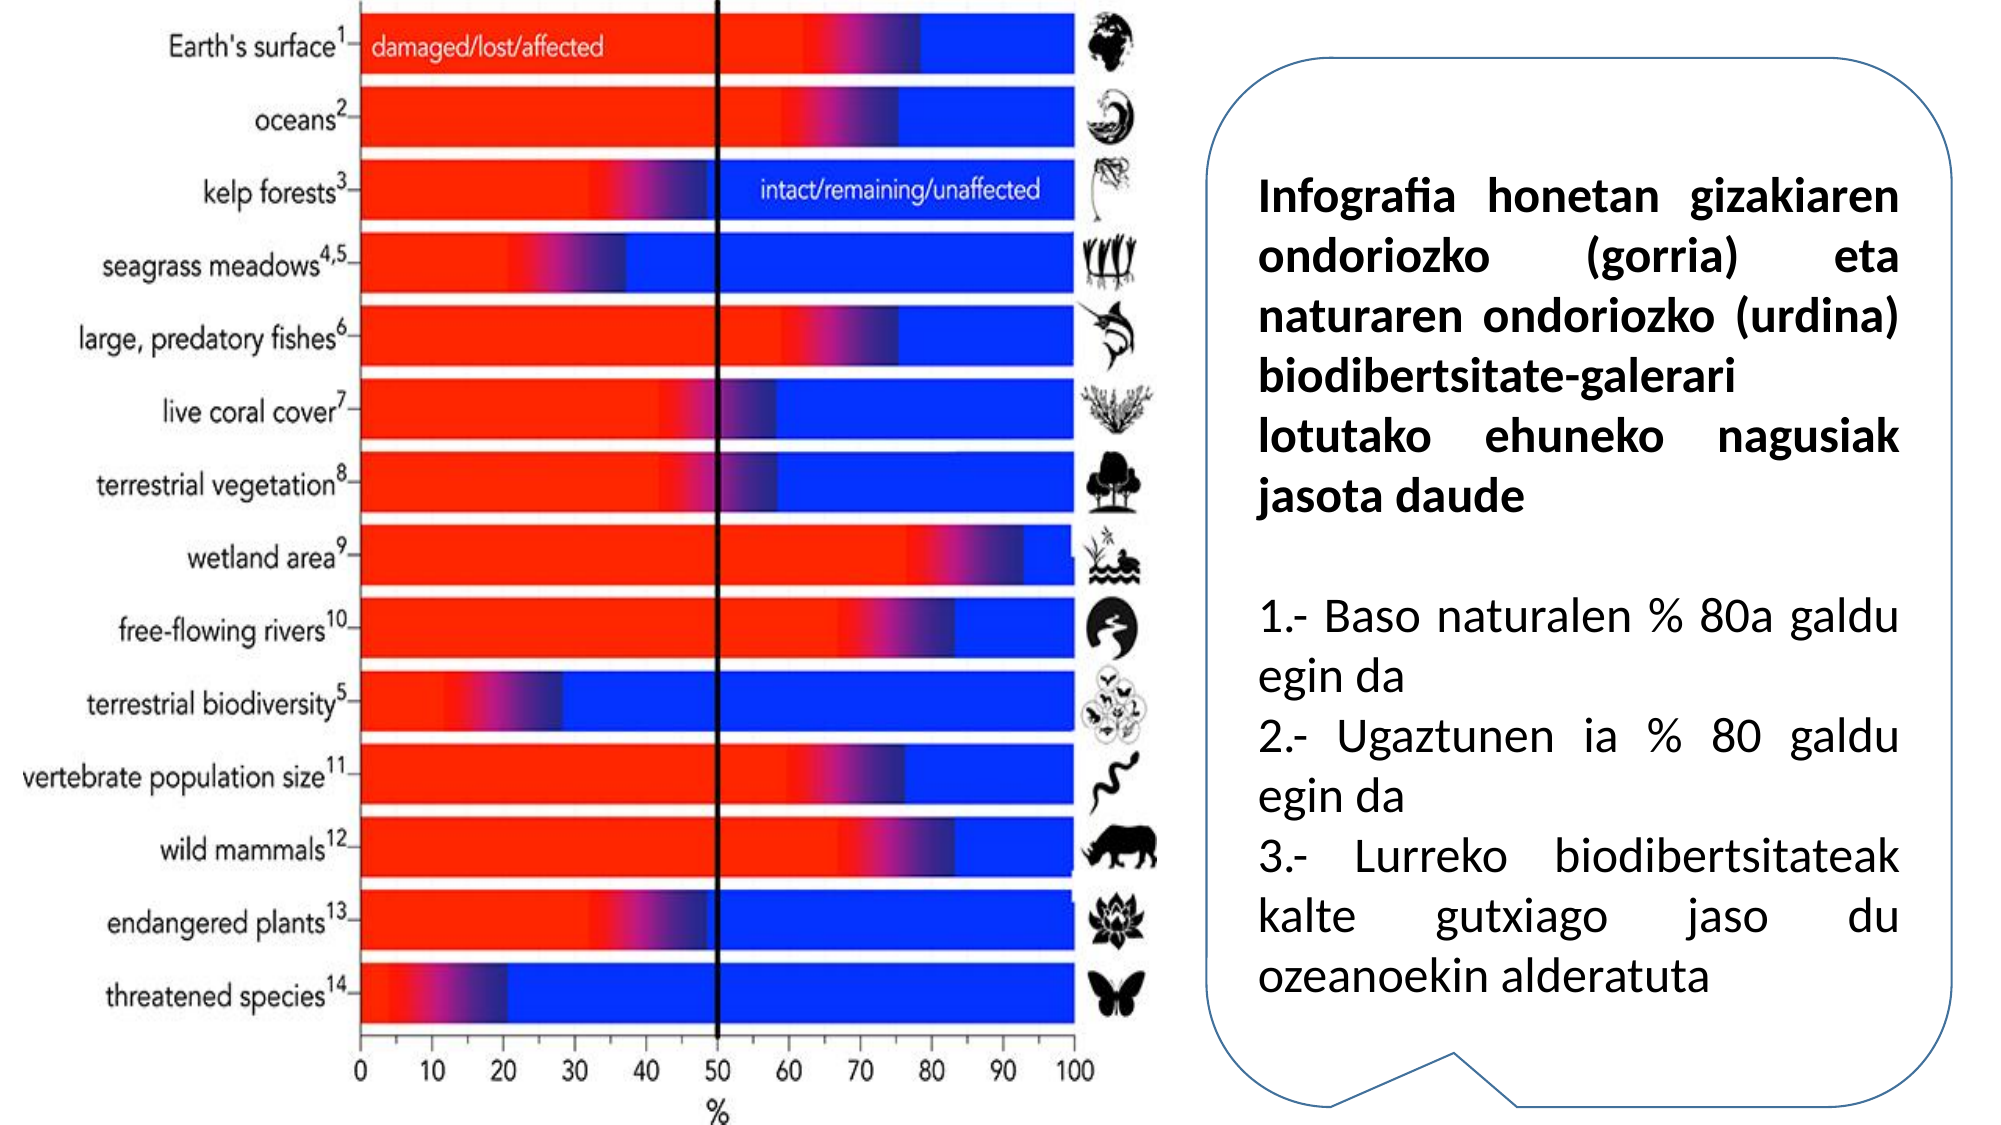

Infografia honetan gizakiaren ondoriozko (gorria) eta naturaren ondoriozko (urdina) biodibertsitate-galerari lotutako ehuneko nagusiak jasota daude
1.- Baso naturalen % 80a galdu egin da
2.- Ugaztunen ia % 80 galdu egin da
3.- Lurreko biodibertsitateak kalte gutxiago jaso du ozeanoekin alderatuta